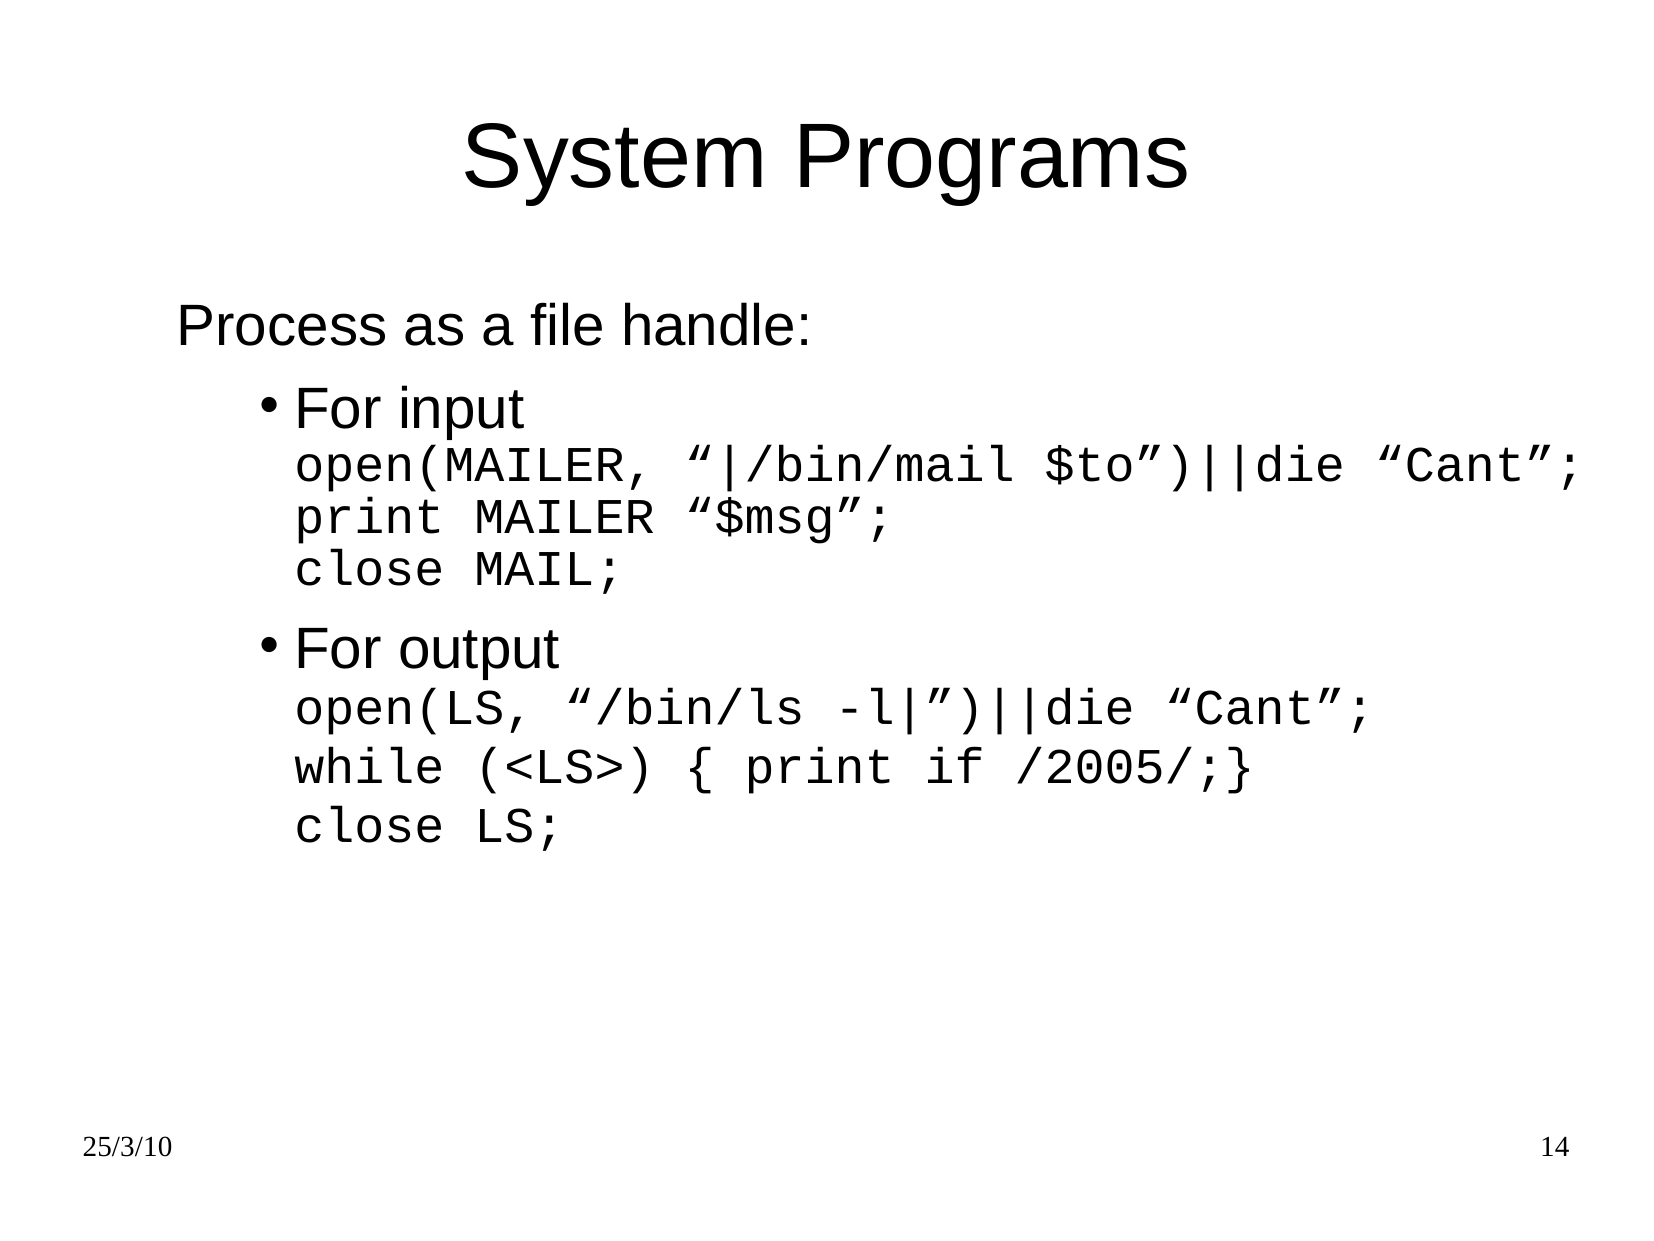

# System Programs
Process as a file handle:
For input
open(MAILER, “|/bin/mail $to”)||die “Cant”;
print MAILER “$msg”;
close MAIL;
For output
open(LS, “/bin/ls -l|”)||die “Cant”;
while (<LS>) { print if /2005/;}
close LS;
14